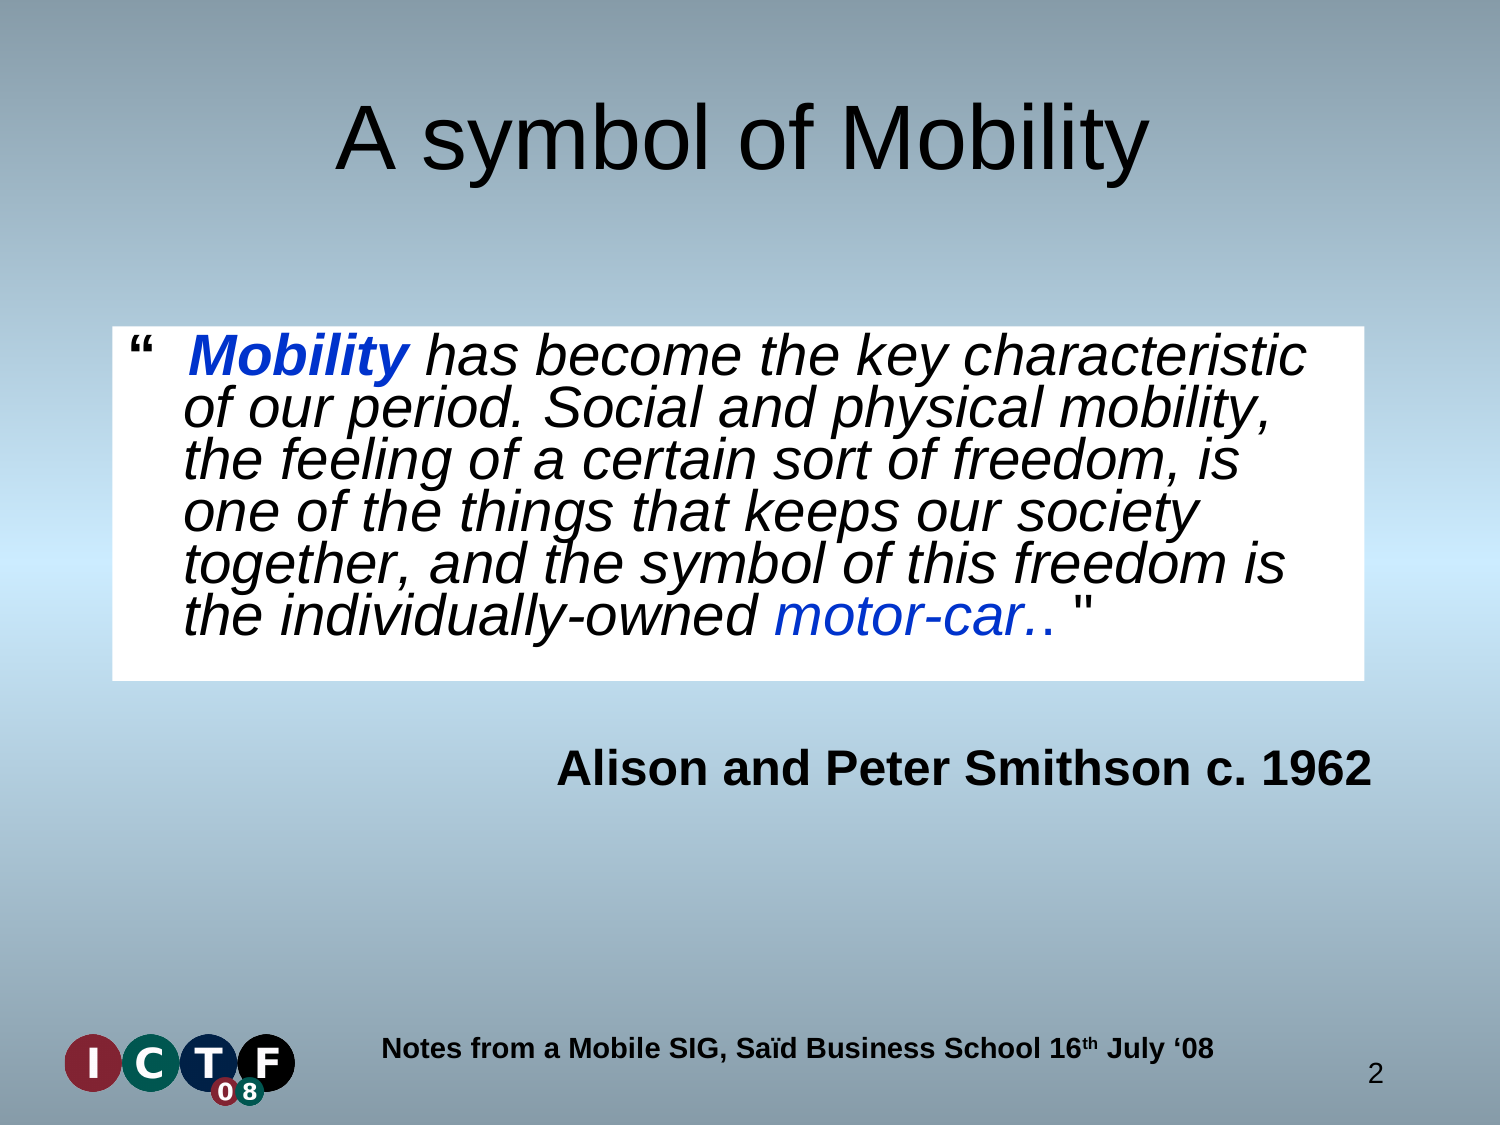

# A symbol of Mobility
“ Mobility has become the key characteristic of our period. Social and physical mobility, the feeling of a certain sort of freedom, is one of the things that keeps our society together, and the symbol of this freedom is the individually-owned motor-car.. "
Alison and Peter Smithson c. 1962